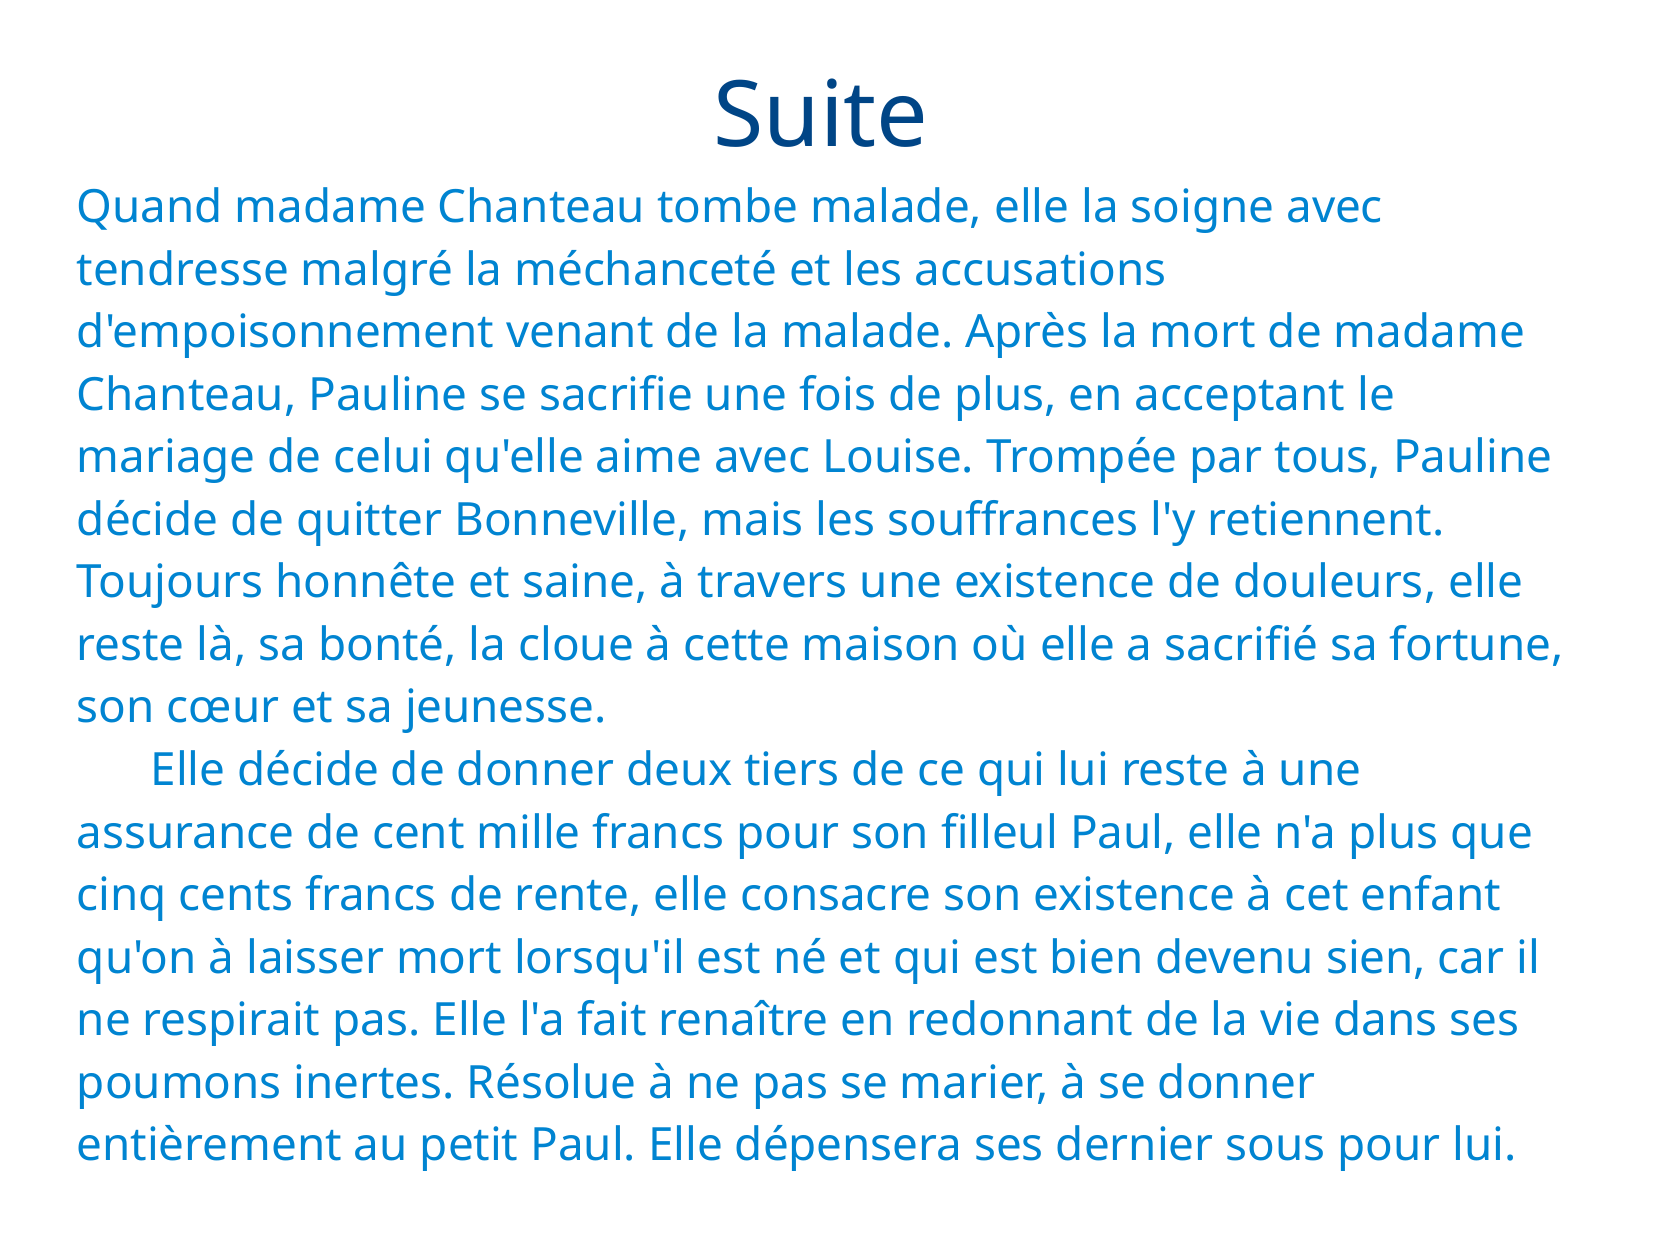

# Suite
Quand madame Chanteau tombe malade, elle la soigne avec tendresse malgré la méchanceté et les accusations d'empoisonnement venant de la malade. Après la mort de madame Chanteau, Pauline se sacrifie une fois de plus, en acceptant le mariage de celui qu'elle aime avec Louise. Trompée par tous, Pauline décide de quitter Bonneville, mais les souffrances l'y retiennent. Toujours honnête et saine, à travers une existence de douleurs, elle reste là, sa bonté, la cloue à cette maison où elle a sacrifié sa fortune, son cœur et sa jeunesse.
	Elle décide de donner deux tiers de ce qui lui reste à une assurance de cent mille francs pour son filleul Paul, elle n'a plus que cinq cents francs de rente, elle consacre son existence à cet enfant qu'on à laisser mort lorsqu'il est né et qui est bien devenu sien, car il ne respirait pas. Elle l'a fait renaître en redonnant de la vie dans ses poumons inertes. Résolue à ne pas se marier, à se donner entièrement au petit Paul. Elle dépensera ses dernier sous pour lui.